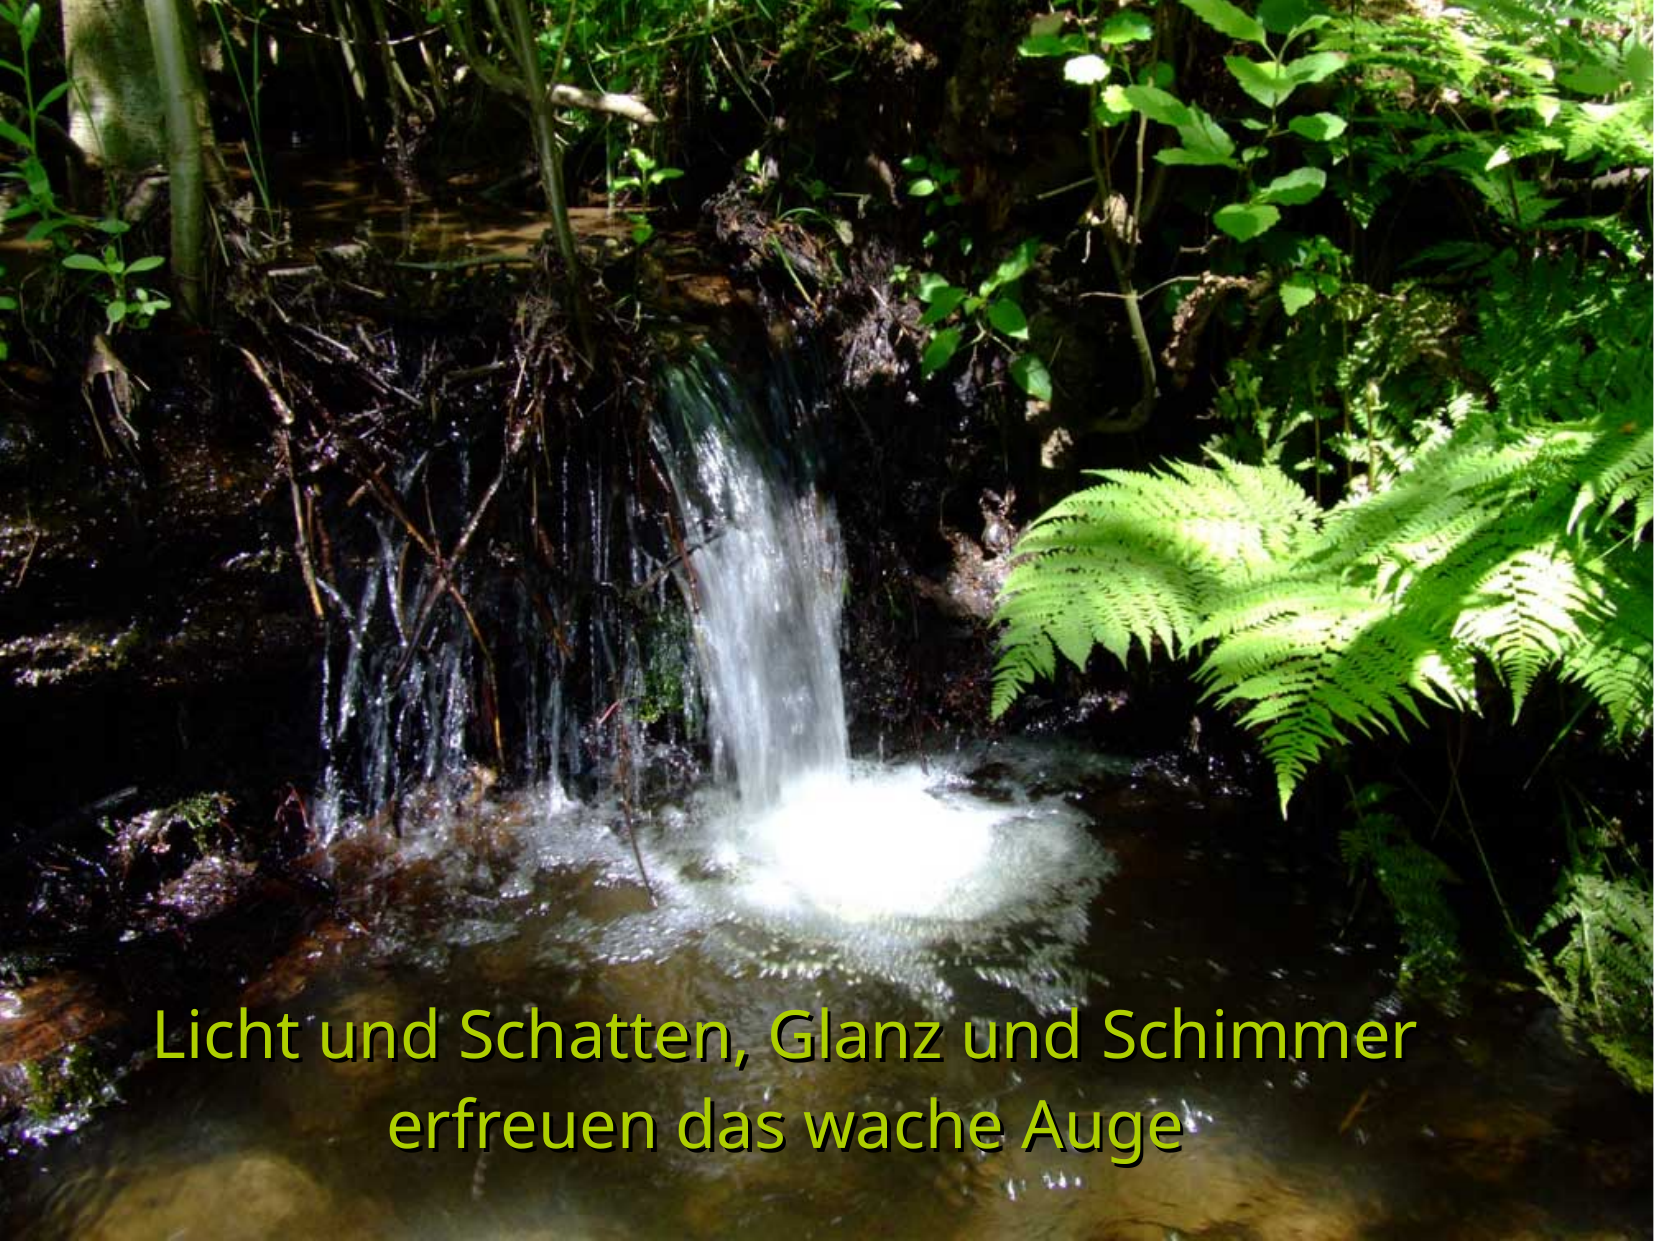

# Licht und Schatten, Glanz und Schimmer erfreuen das wache Auge